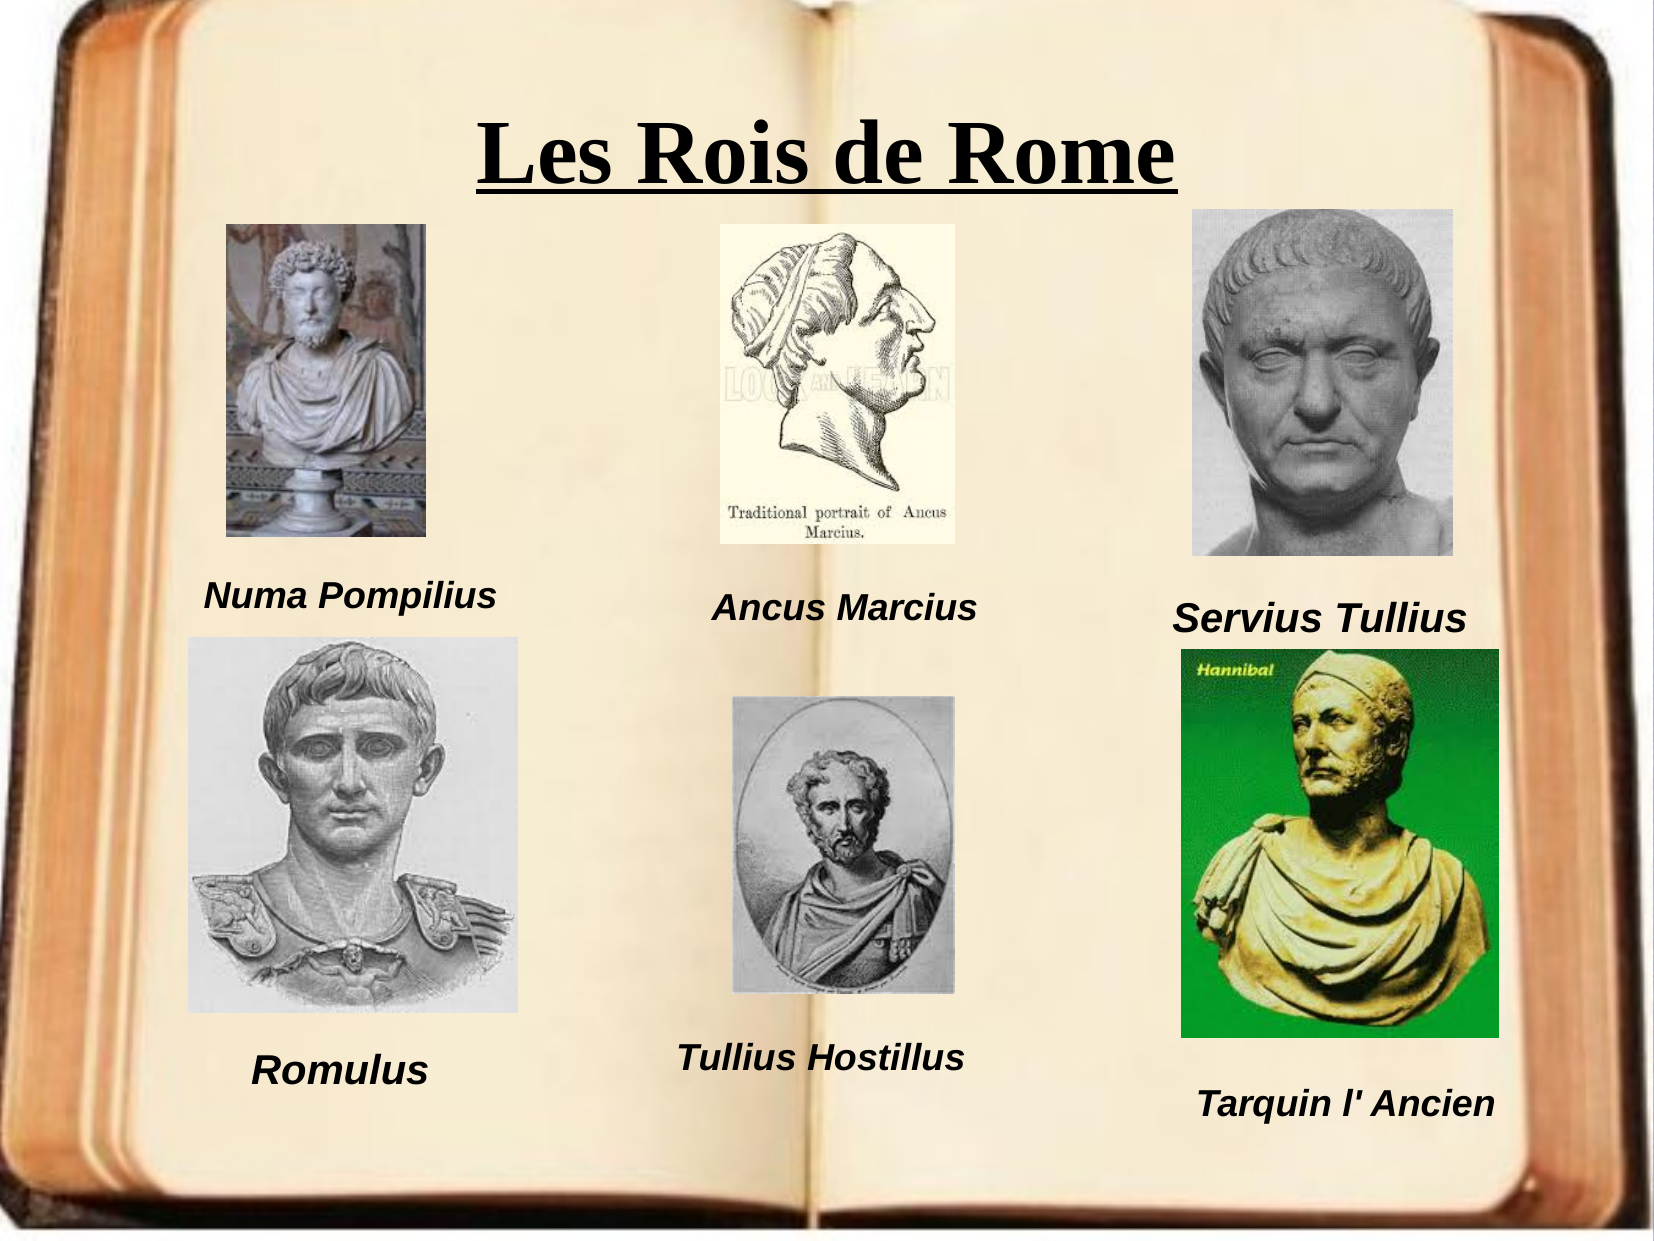

# Les Rois de Rome
Numa Pompilius
Ancus Marcius
Servius Tullius
Tullius Hostillus
Romulus
Tarquin l' Ancien